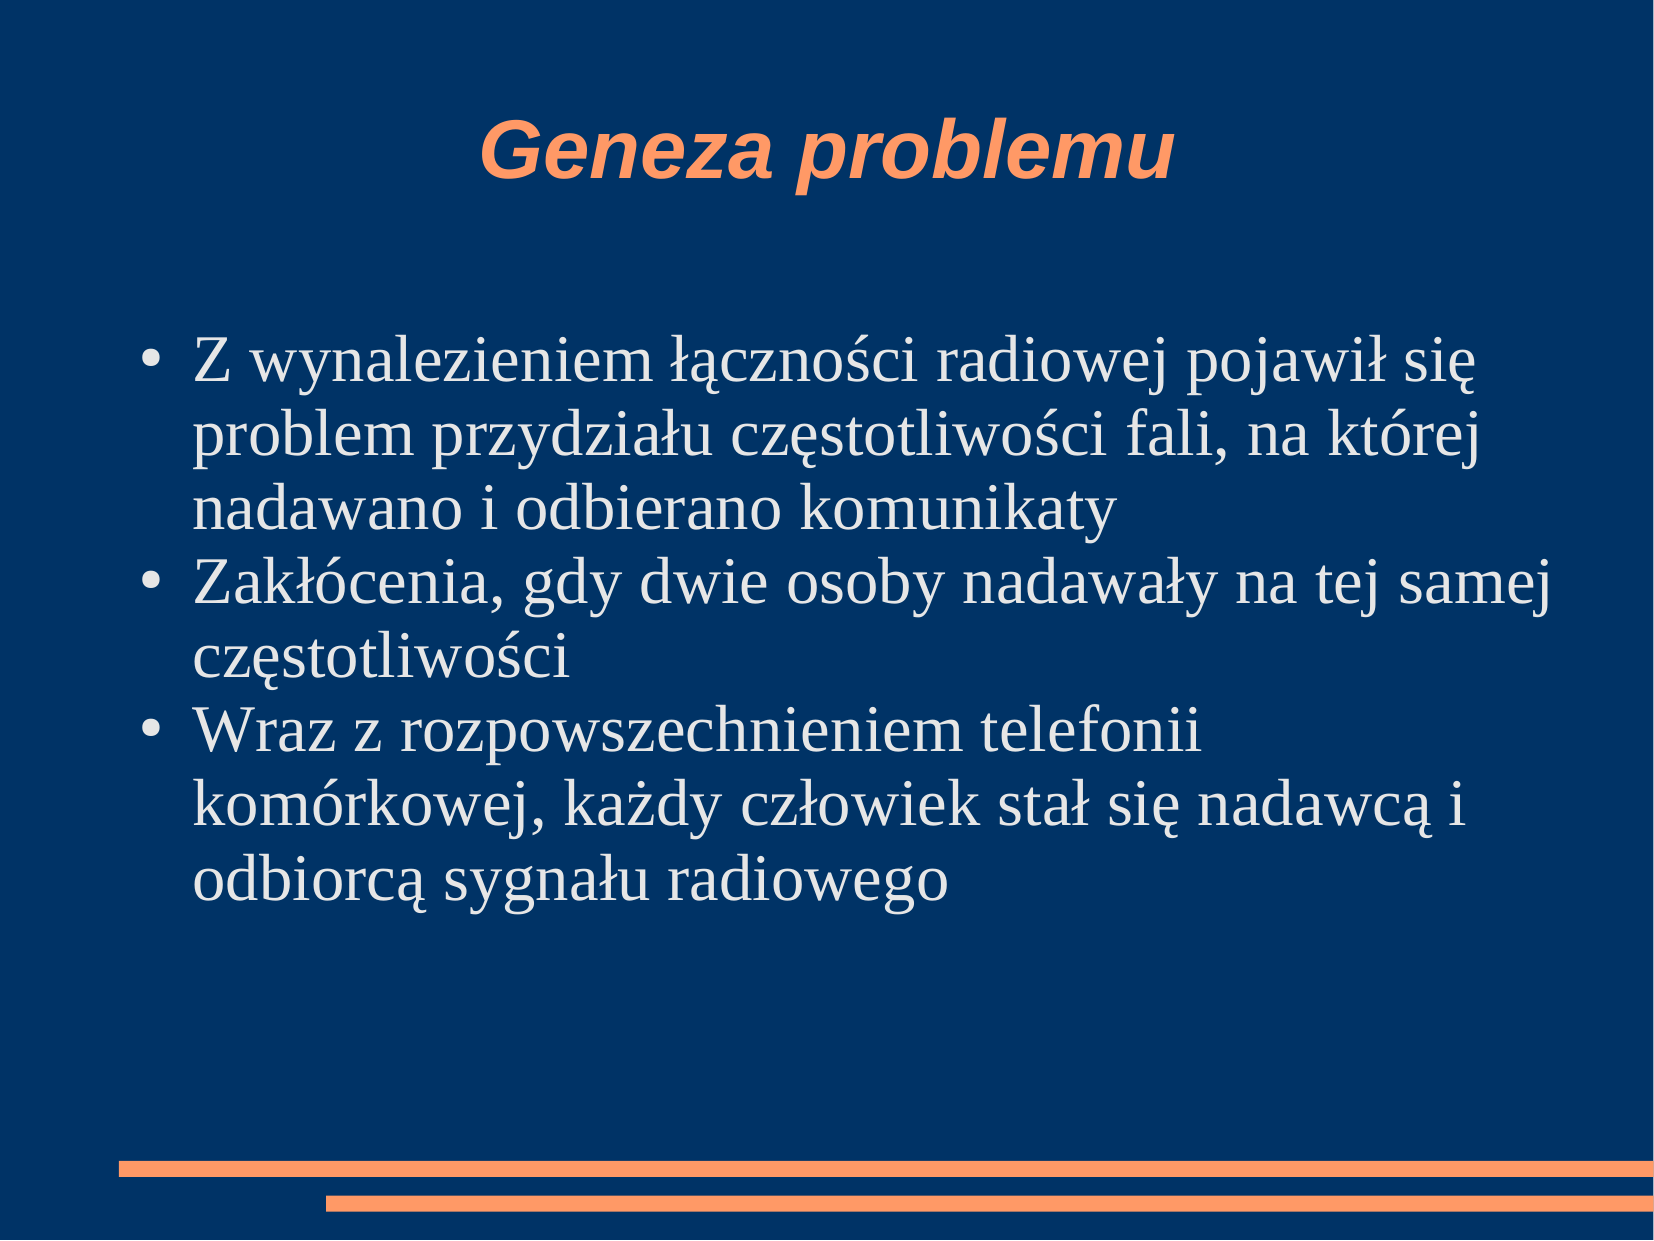

# Geneza problemu
Z wynalezieniem łączności radiowej pojawił się problem przydziału częstotliwości fali, na której nadawano i odbierano komunikaty
Zakłócenia, gdy dwie osoby nadawały na tej samej częstotliwości
Wraz z rozpowszechnieniem telefonii komórkowej, każdy człowiek stał się nadawcą i odbiorcą sygnału radiowego